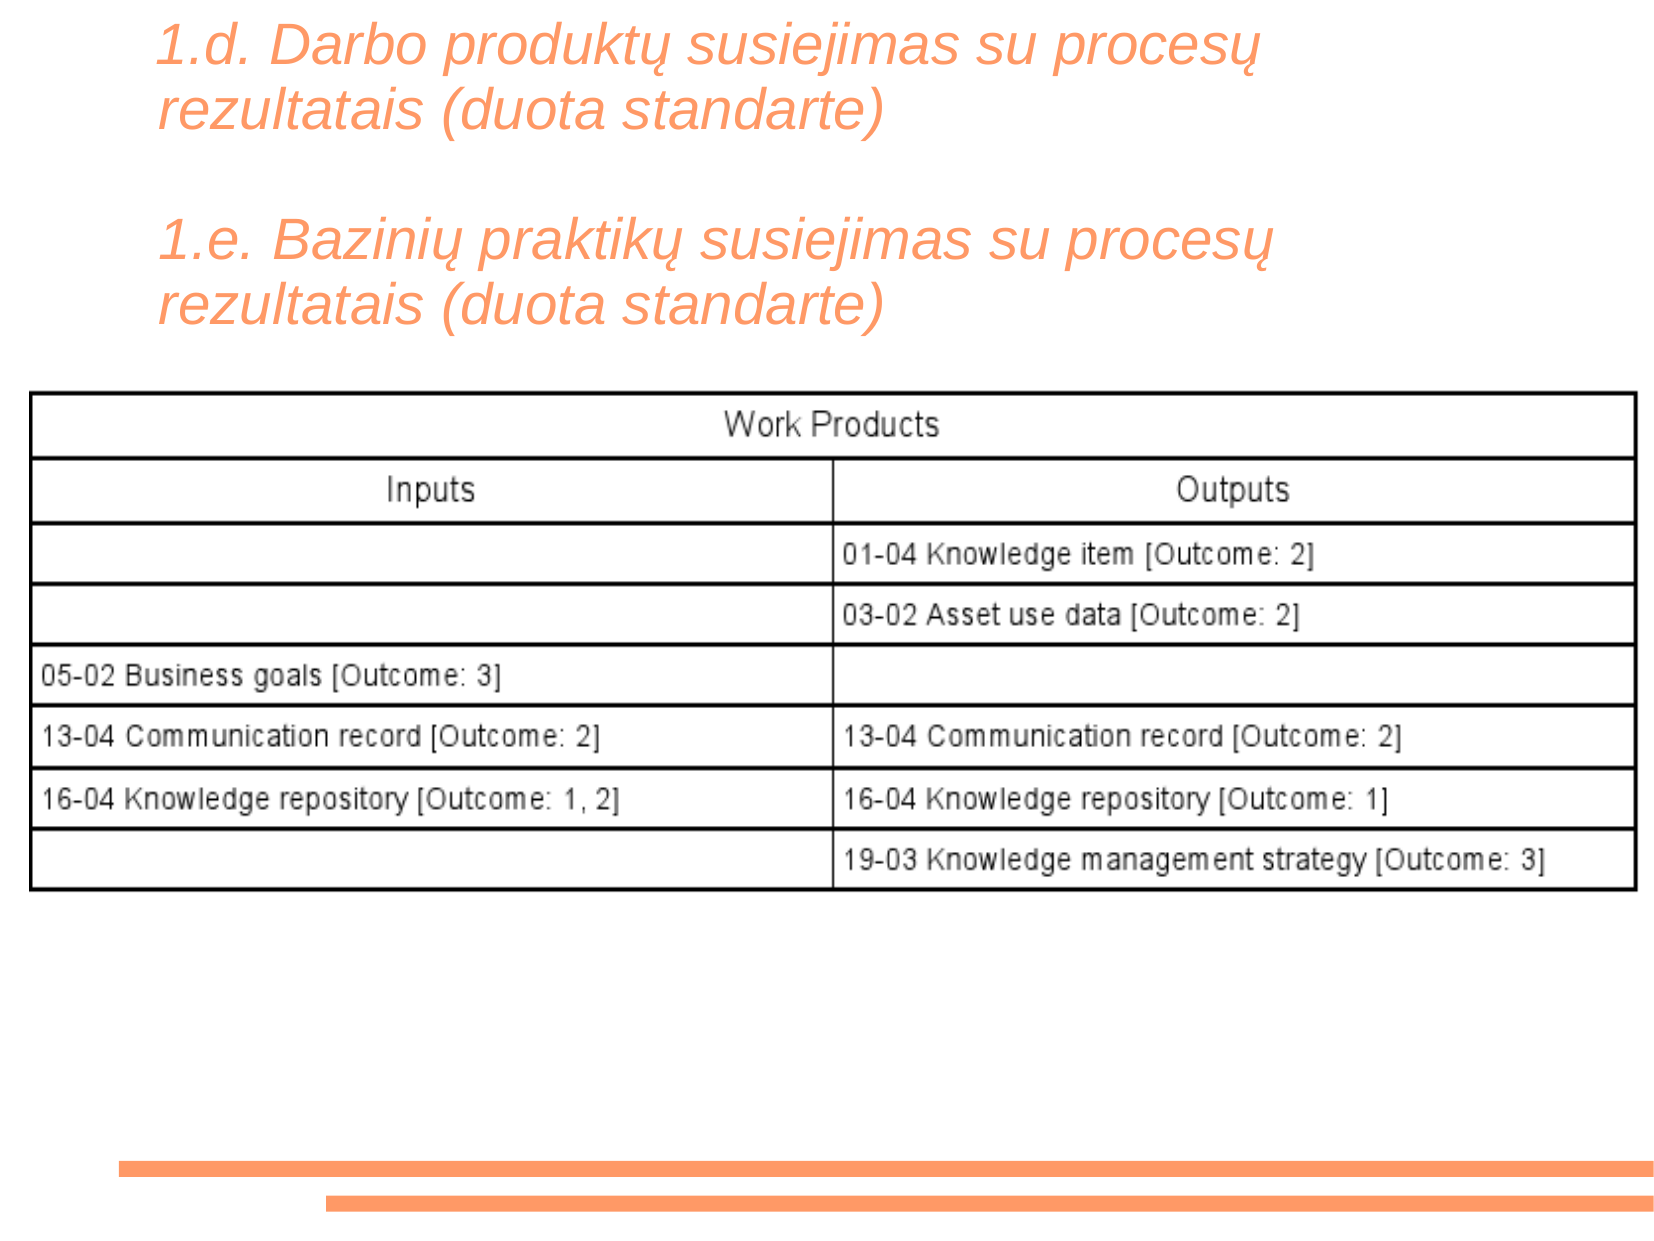

# 1.d. Darbo produktų susiejimas su procesų rezultatais (duota standarte) 1.e. Bazinių praktikų susiejimas su procesų rezultatais (duota standarte)